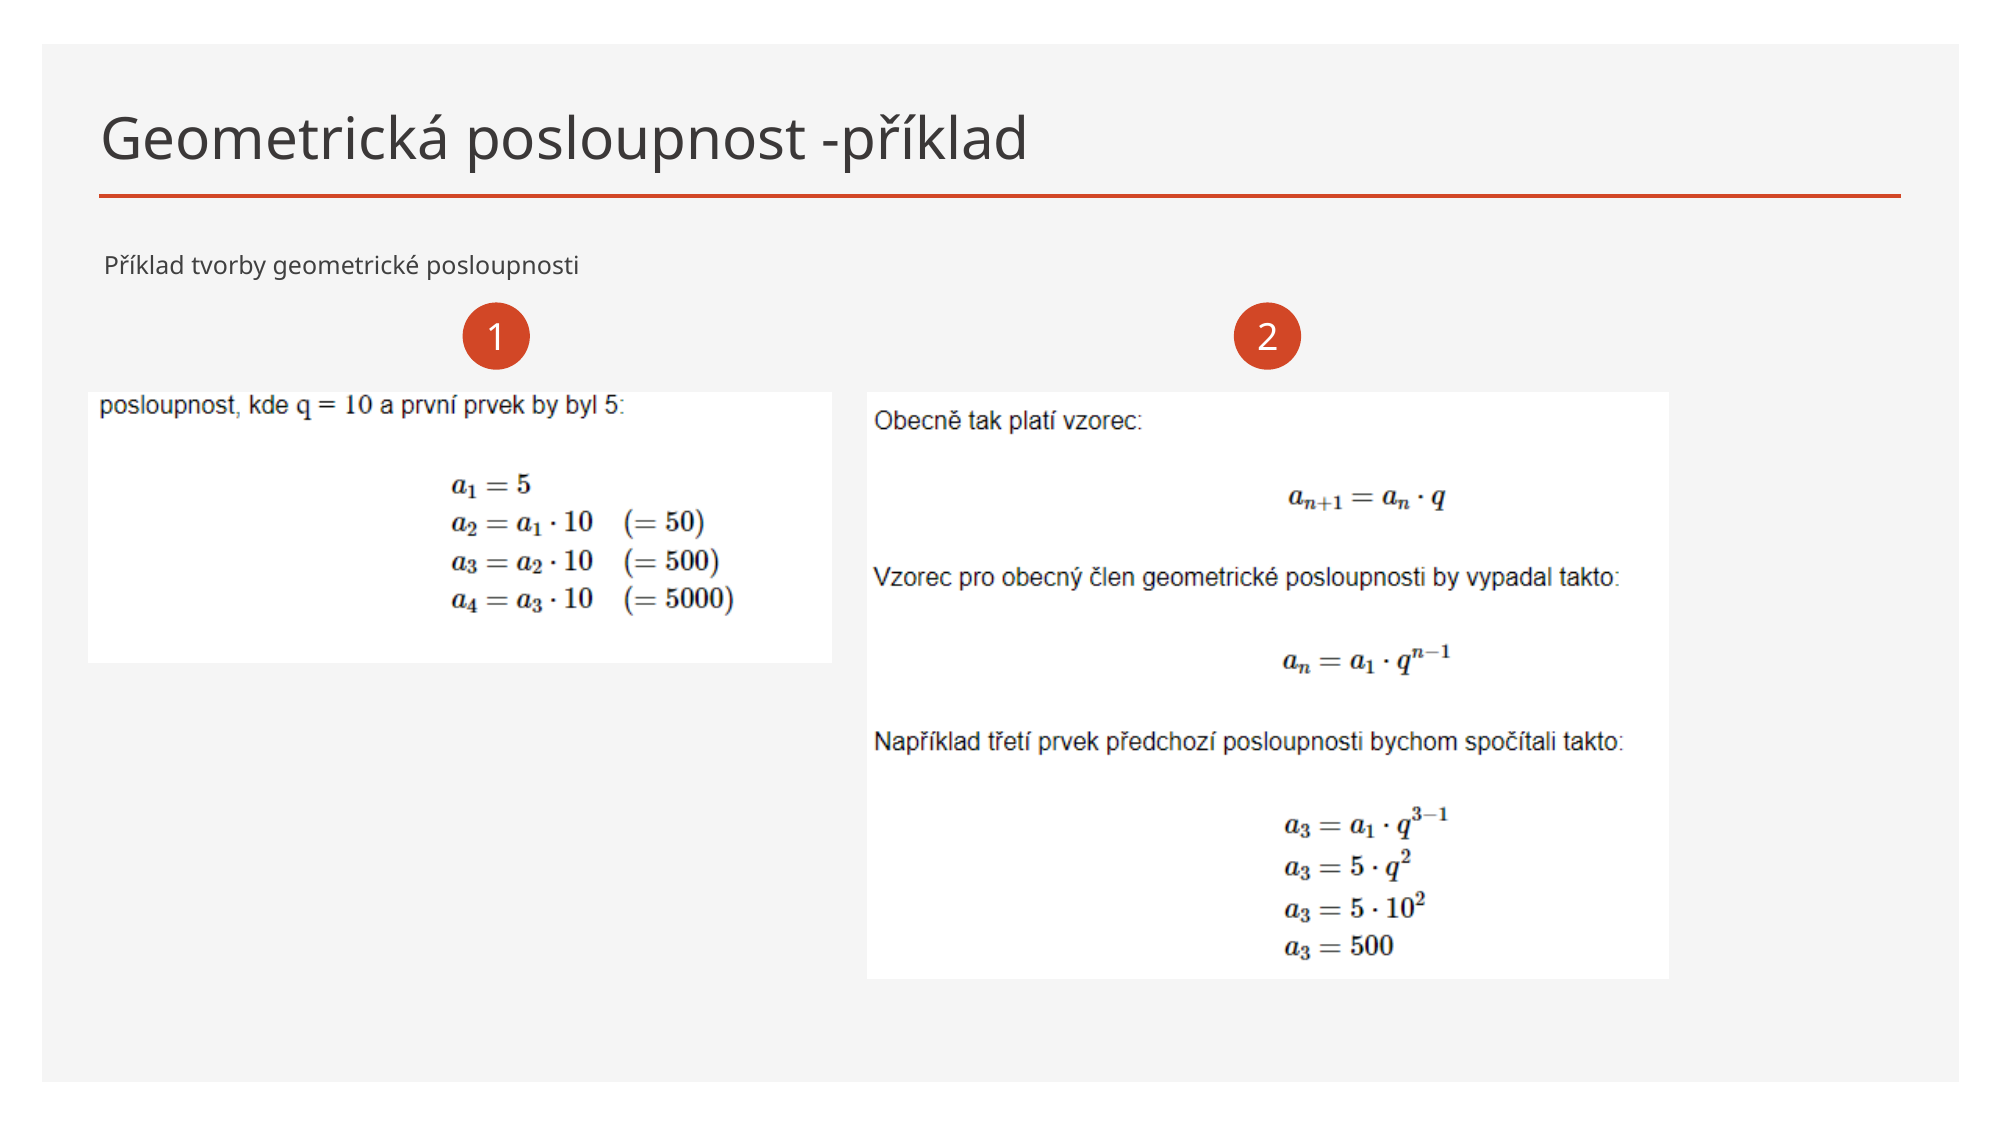

# Geometrická posloupnost -příklad
Příklad tvorby geometrické posloupnosti
1
2